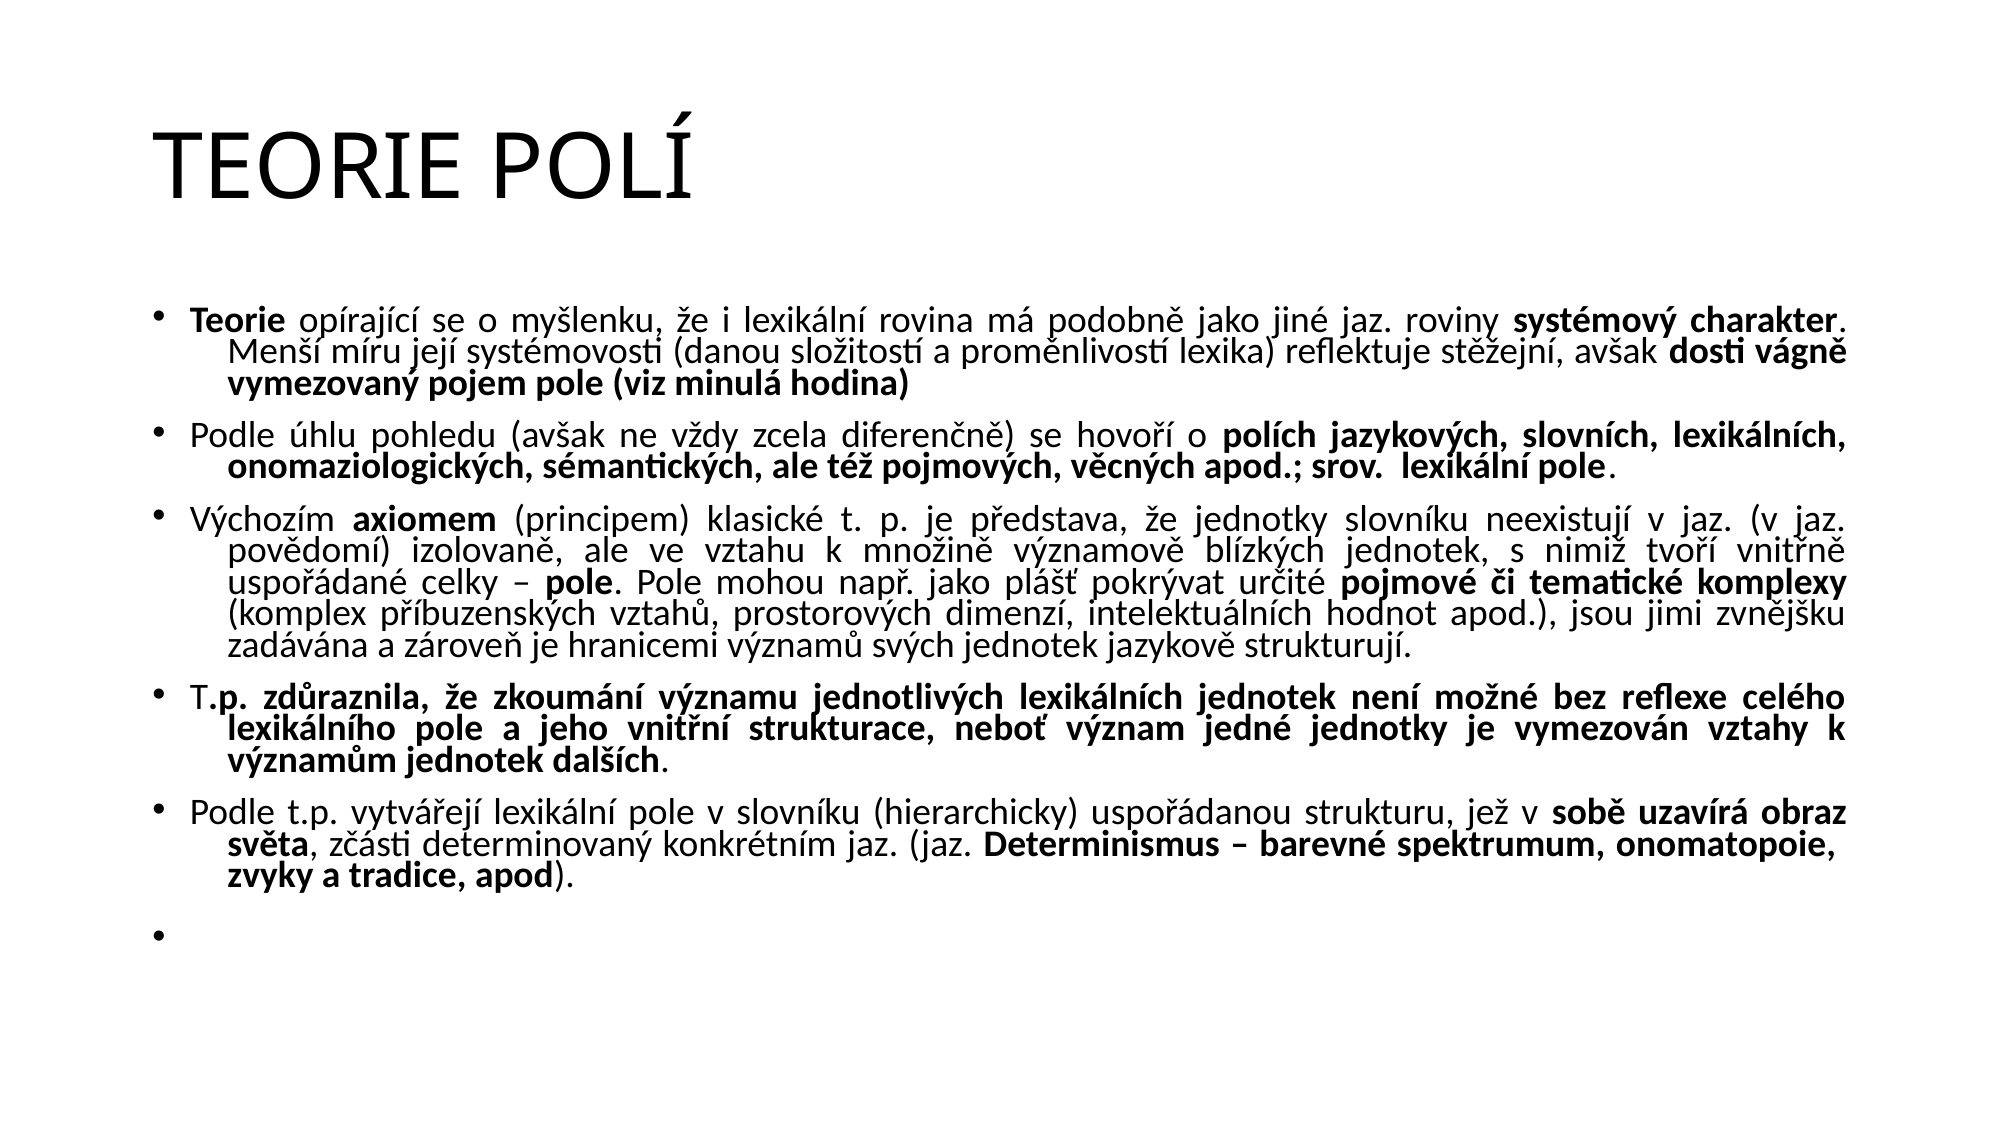

# TEORIE POLÍ
Teorie opírající se o myšlenku, že i lexikální rovina má podobně jako jiné jaz. roviny systémový charakter. Menší míru její systémovosti (danou složitostí a proměnlivostí lexika) reflektuje stěžejní, avšak dosti vágně vymezovaný pojem pole (viz minulá hodina)
Podle úhlu pohledu (avšak ne vždy zcela diferenčně) se hovoří o polích jazykových, slovních, lexikálních, onomaziologických, sémantických, ale též pojmových, věcných apod.; srov. lexikální pole.
Výchozím axiomem (principem) klasické t. p. je představa, že jednotky slovníku neexistují v jaz. (v jaz. povědomí) izolovaně, ale ve vztahu k množině významově blízkých jednotek, s nimiž tvoří vnitřně uspořádané celky – pole. Pole mohou např. jako plášť pokrývat určité pojmové či tematické komplexy (komplex příbuzenských vztahů, prostorových dimenzí, intelektuálních hodnot apod.), jsou jimi zvnějšku zadávána a zároveň je hranicemi významů svých jednotek jazykově strukturují.
T.p. zdůraznila, že zkoumání významu jednotlivých lexikálních jednotek není možné bez reflexe celého lexikálního pole a jeho vnitřní strukturace, neboť význam jedné jednotky je vymezován vztahy k významům jednotek dalších.
Podle t.p. vytvářejí lexikální pole v slovníku (hierarchicky) uspořádanou strukturu, jež v sobě uzavírá obraz světa, zčásti determinovaný konkrétním jaz. (jaz. Determinismus – barevné spektrumum, onomatopoie, zvyky a tradice, apod).